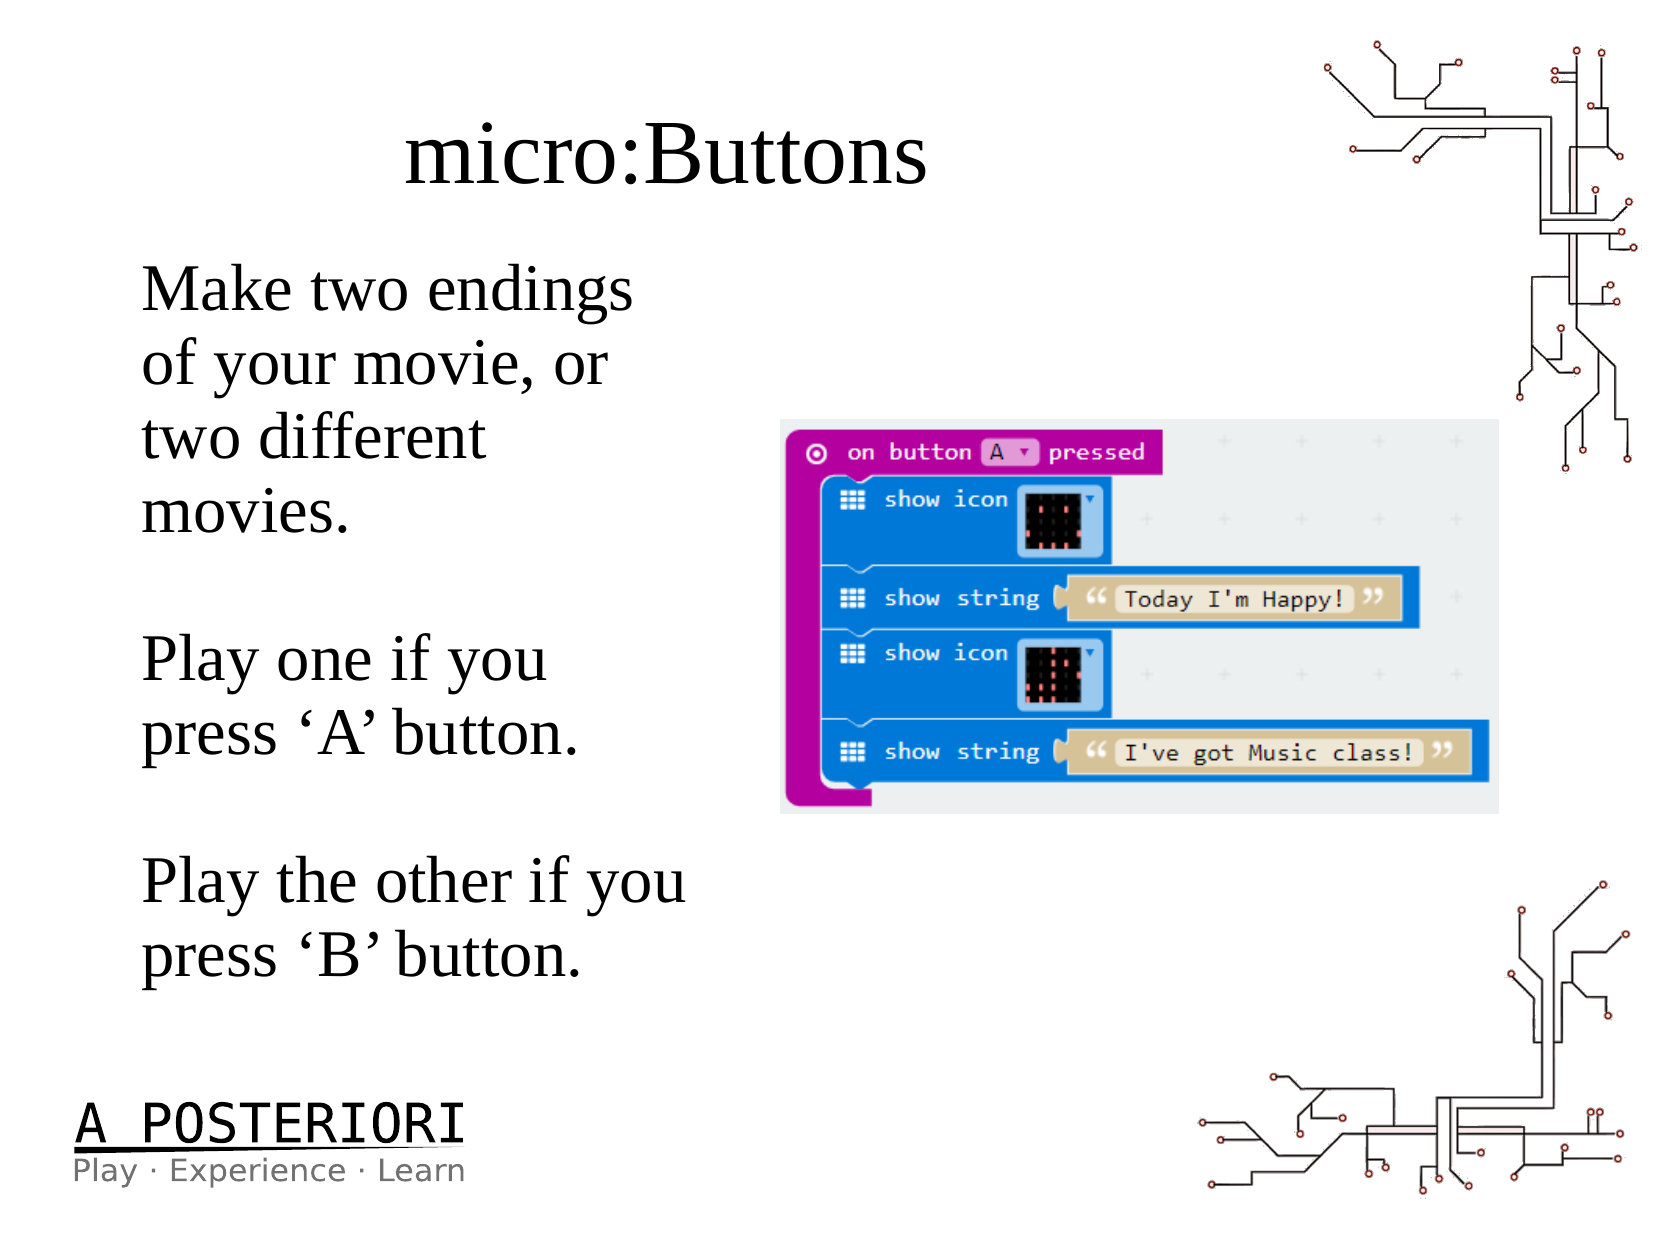

# micro:Buttons
Make two endings of your movie, or two different movies.
Play one if you press ‘A’ button.
Play the other if you press ‘B’ button.